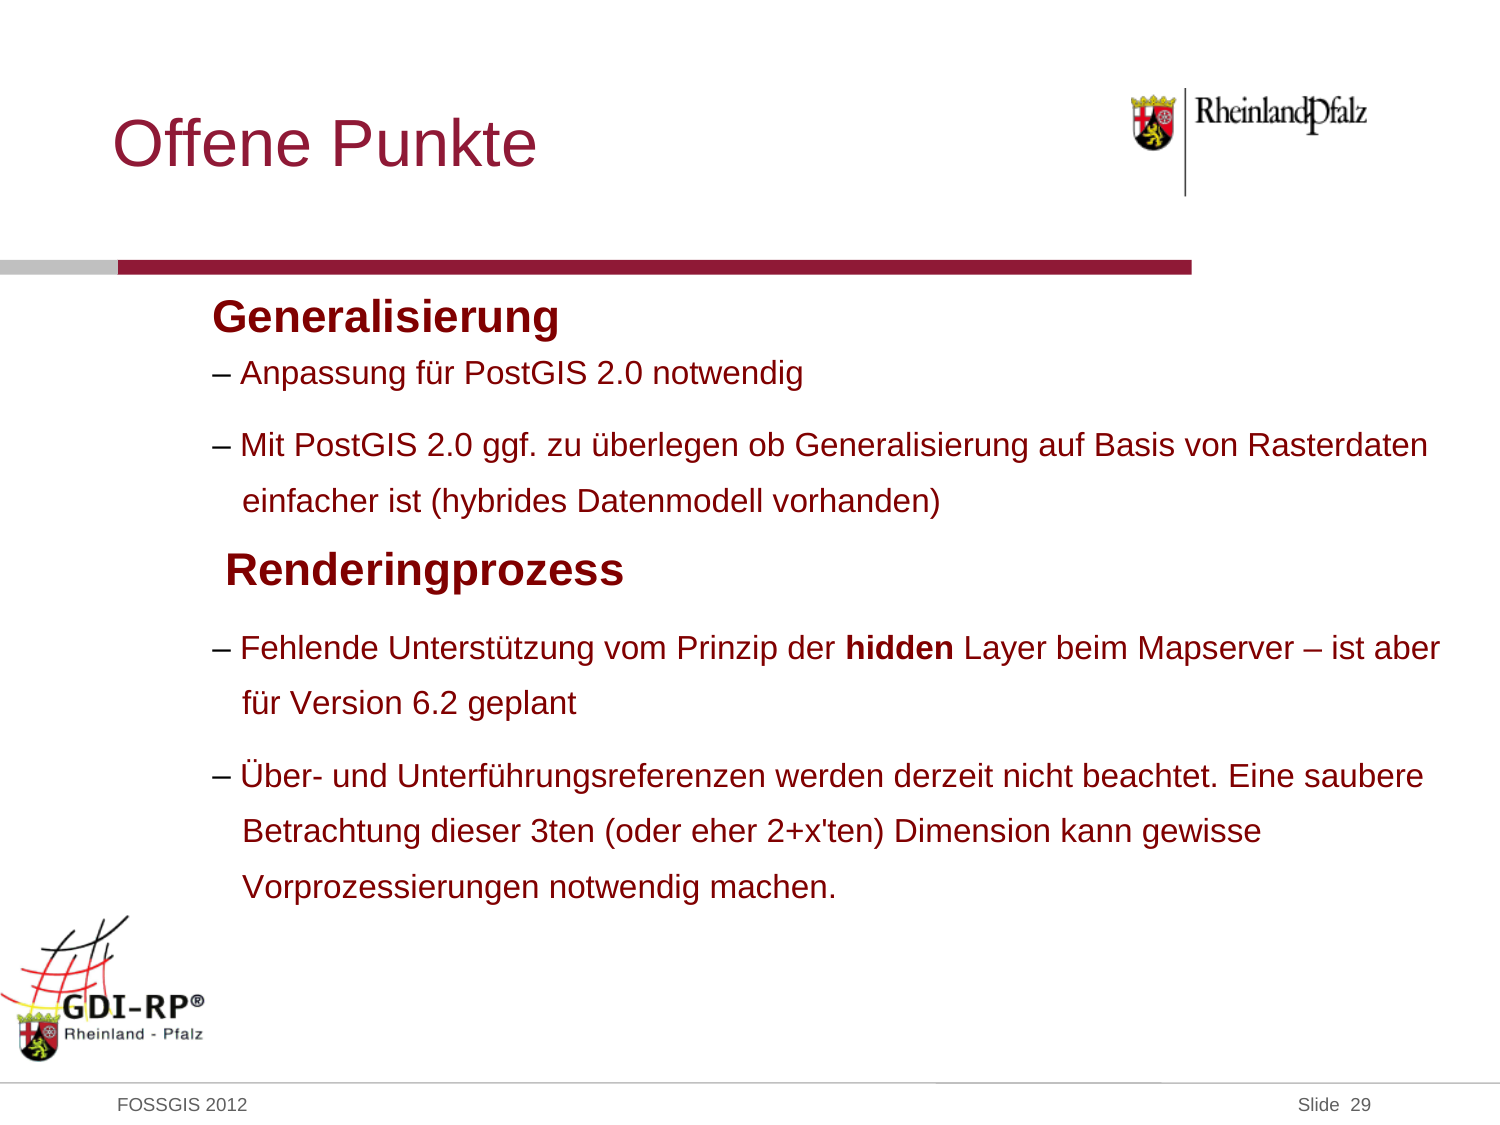

# Offene Punkte
Generalisierung
 Anpassung für PostGIS 2.0 notwendig
 Mit PostGIS 2.0 ggf. zu überlegen ob Generalisierung auf Basis von Rasterdaten 		einfacher ist (hybrides Datenmodell vorhanden)
 Renderingprozess
 Fehlende Unterstützung vom Prinzip der hidden Layer beim Mapserver – ist aber 		für Version 6.2 geplant
 Über- und Unterführungsreferenzen werden derzeit nicht beachtet. Eine saubere 		Betrachtung dieser 3ten (oder eher 2+x'ten) Dimension kann gewisse 				Vorprozessierungen notwendig machen.